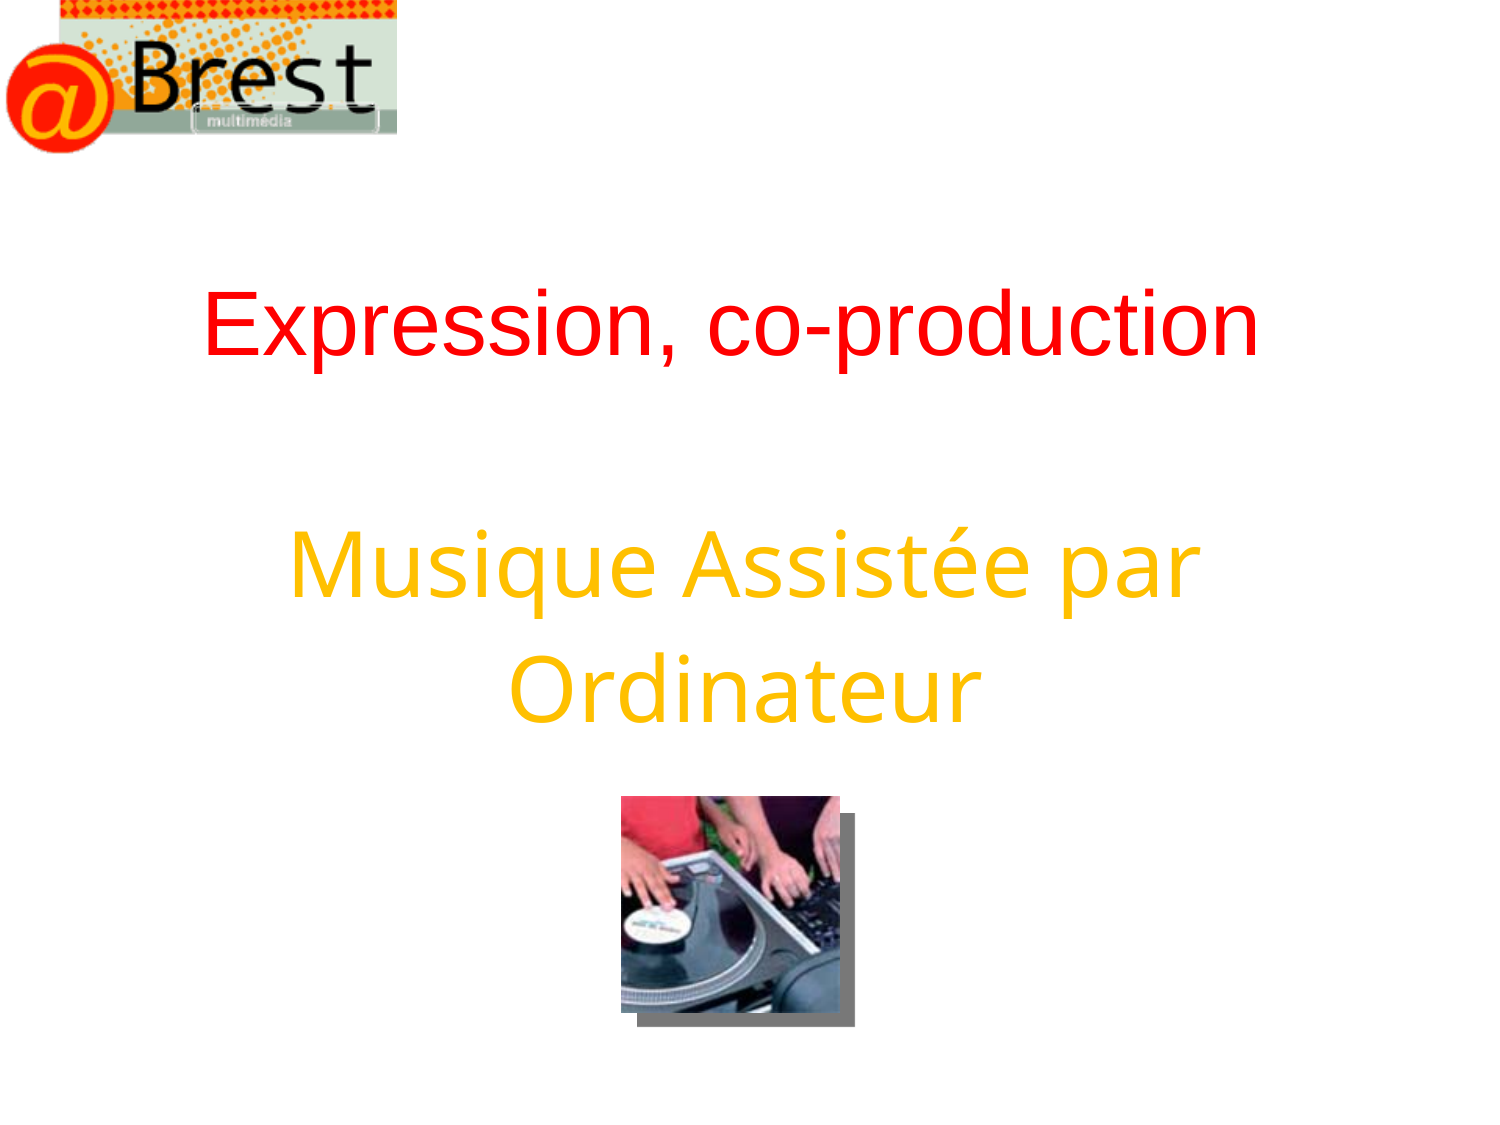

# Expression, co-production Musique Assistée par Ordinateur